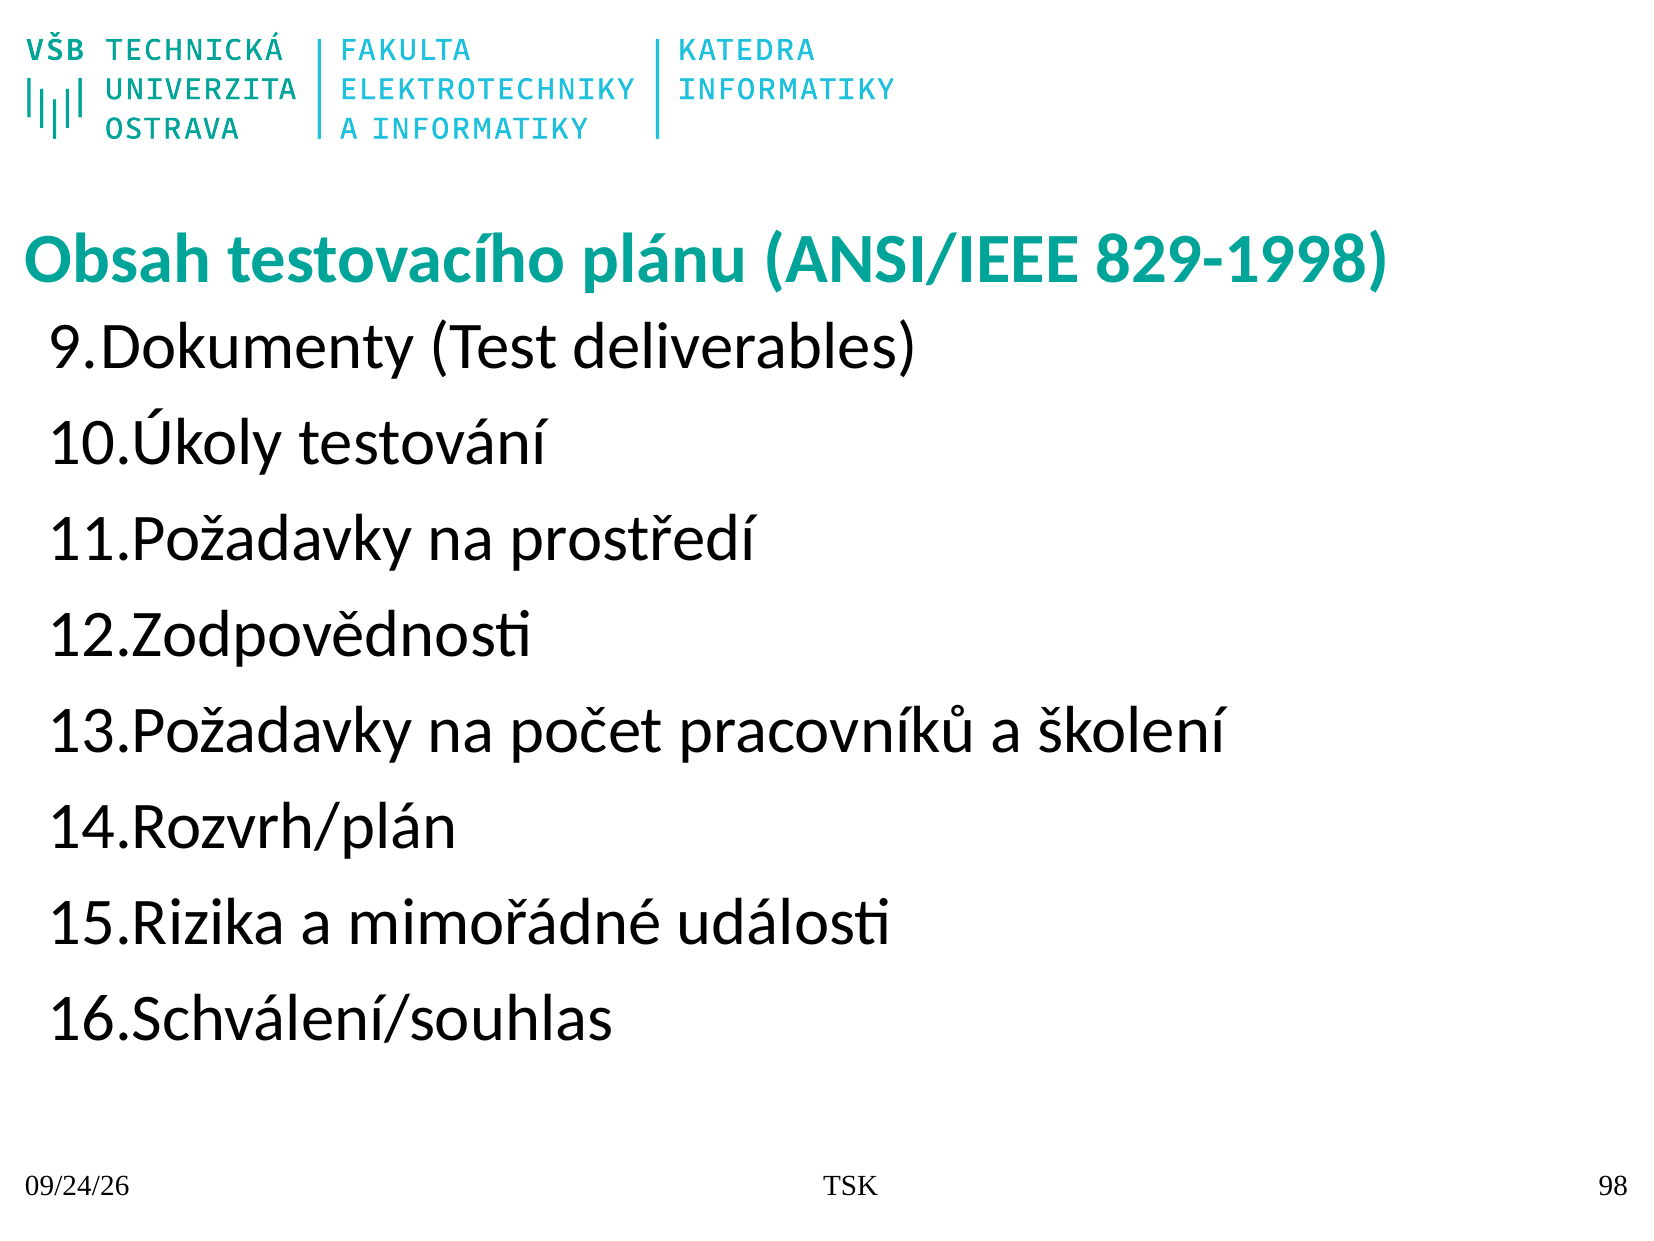

# Obsah testovacího plánu (ANSI/IEEE 829-1998)
Dokumenty (Test deliverables)
Úkoly testování
Požadavky na prostředí
Zodpovědnosti
Požadavky na počet pracovníků a školení
Rozvrh/plán
Rizika a mimořádné události
Schválení/souhlas
TSK
98